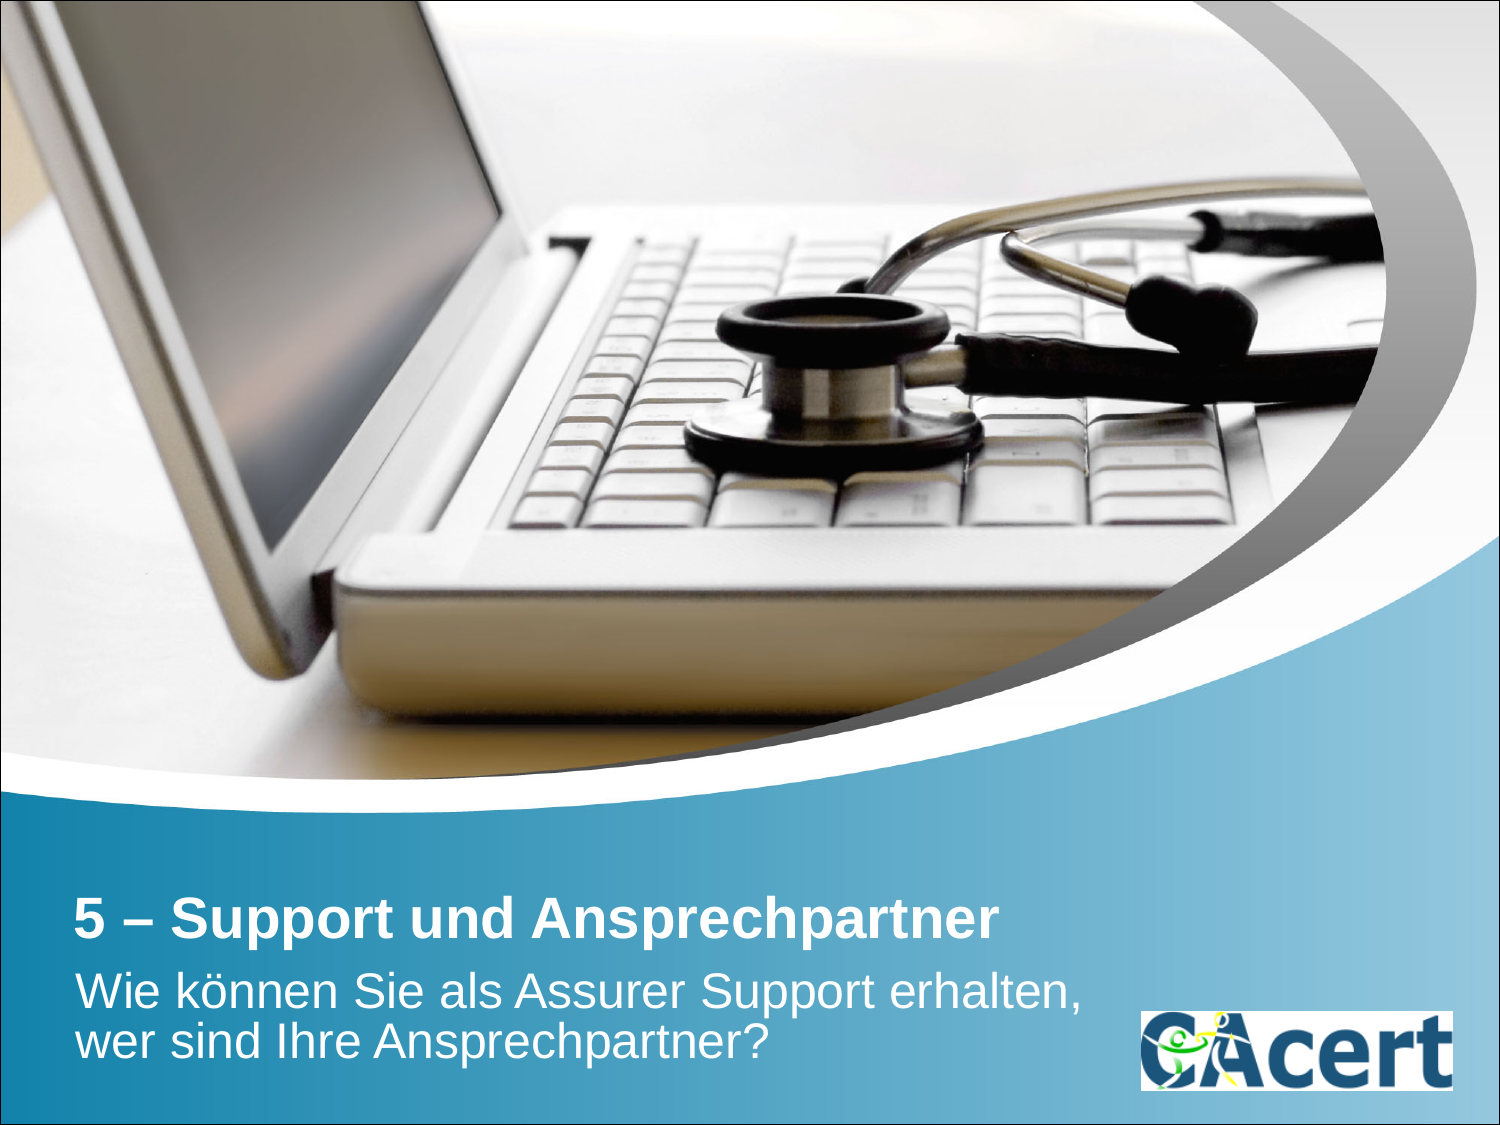

# 5 – Support und Ansprechpartner
Wie können Sie als Assurer Support erhalten, wer sind Ihre Ansprechpartner?